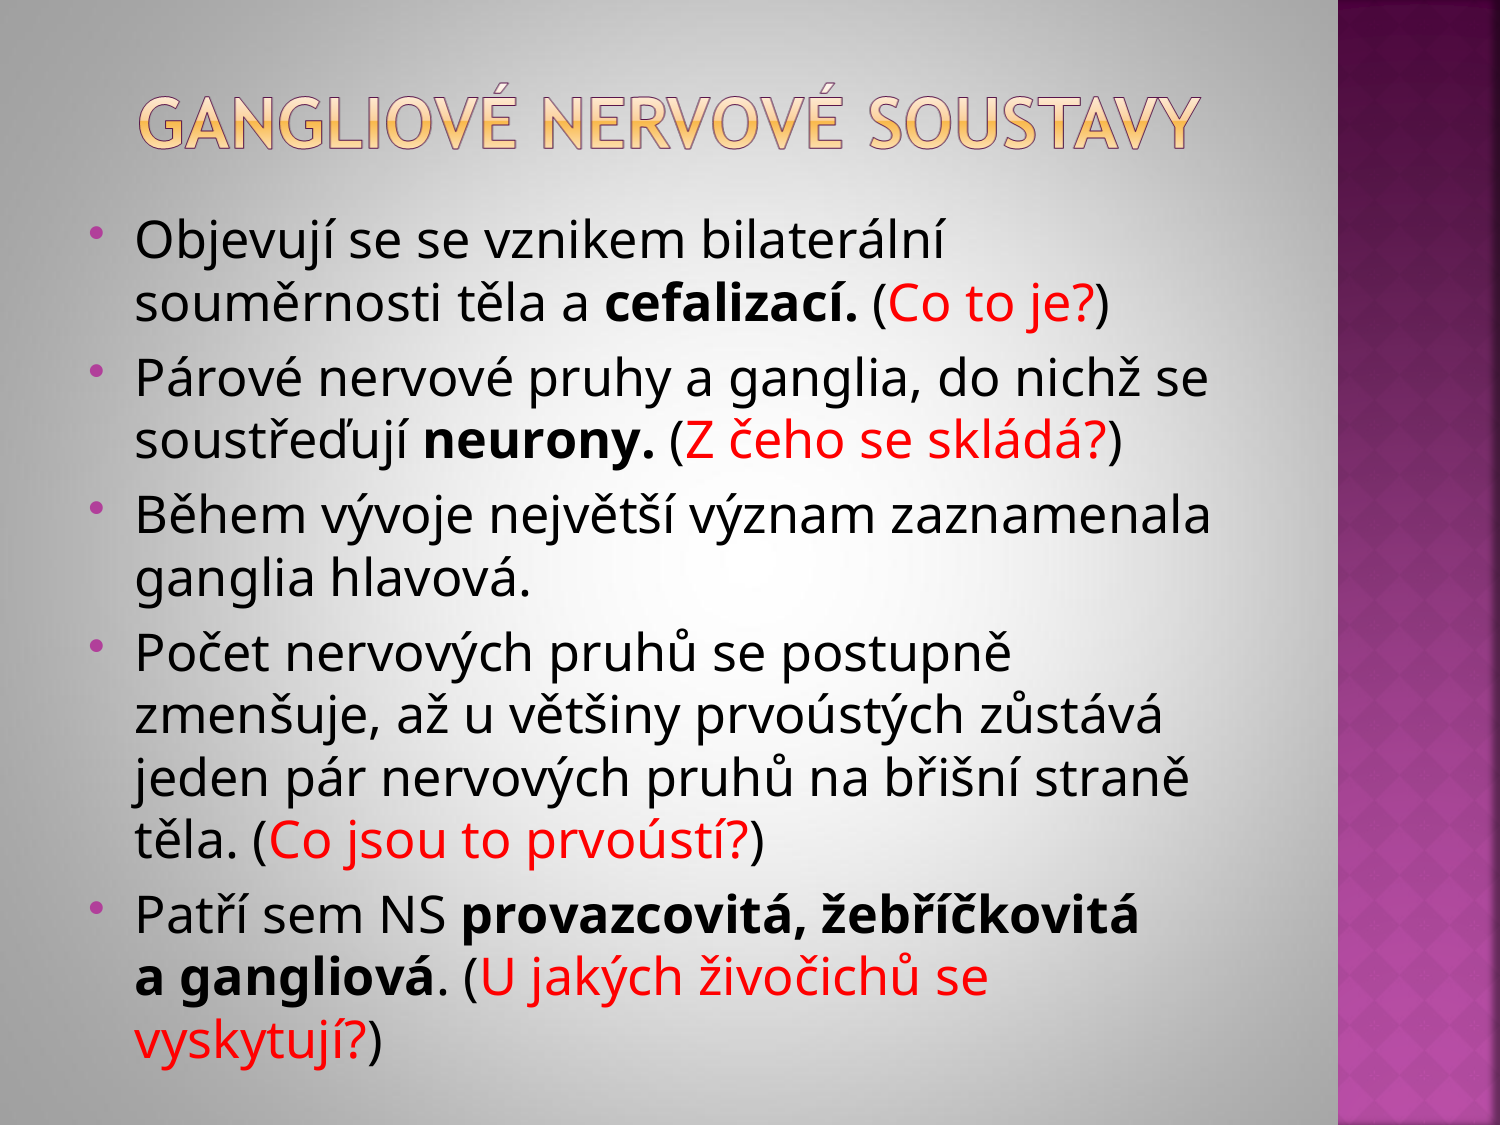

# Objevují se se vznikem bilaterální souměrnosti těla a cefalizací. (Co to je?)
Párové nervové pruhy a ganglia, do nichž se soustřeďují neurony. (Z čeho se skládá?)
Během vývoje největší význam zaznamenala ganglia hlavová.
Počet nervových pruhů se postupně zmenšuje, až u většiny prvoústých zůstává jeden pár nervových pruhů na břišní straně těla. (Co jsou to prvoústí?)
Patří sem NS provazcovitá, žebříčkovitá
a gangliová. (U jakých živočichů se vyskytují?)